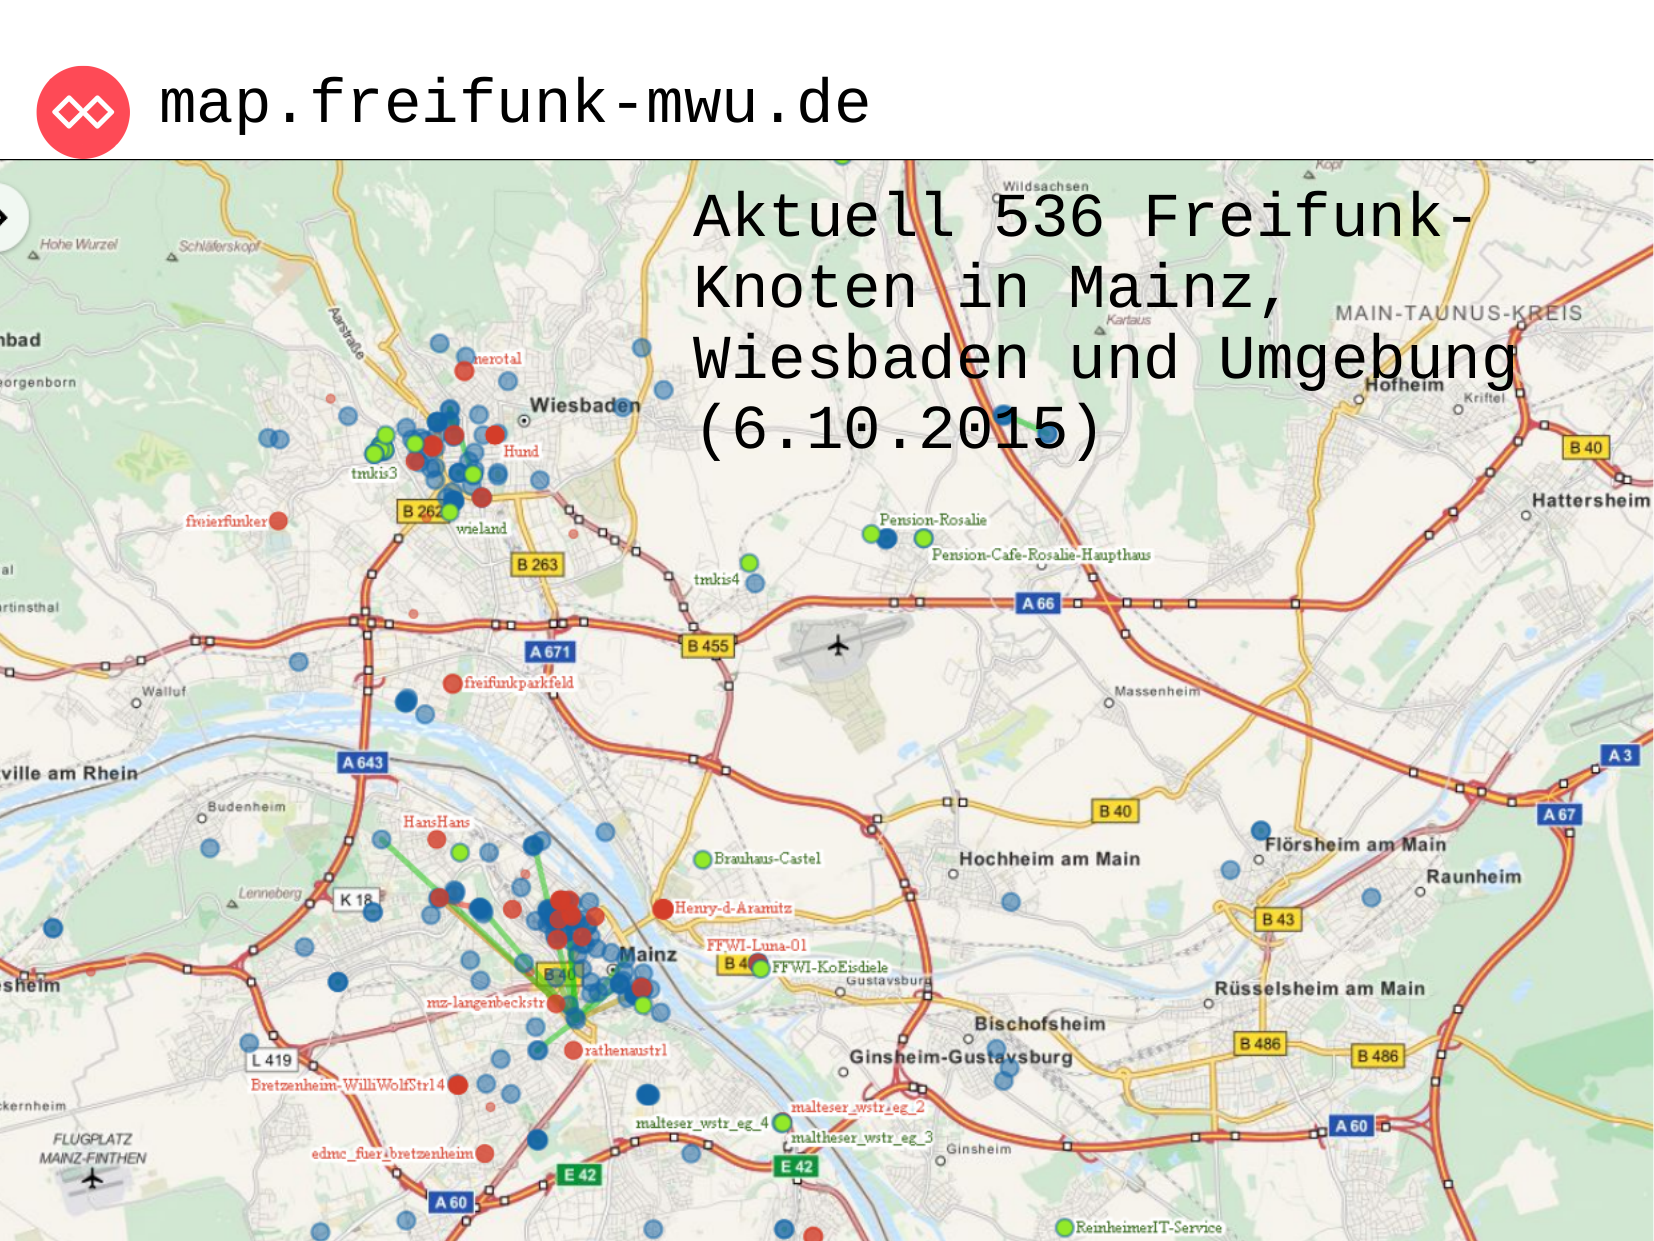

# map.freifunk-mwu.de
Aktuell 536 Freifunk-Knoten in Mainz, Wiesbaden und Umgebung (6.10.2015)